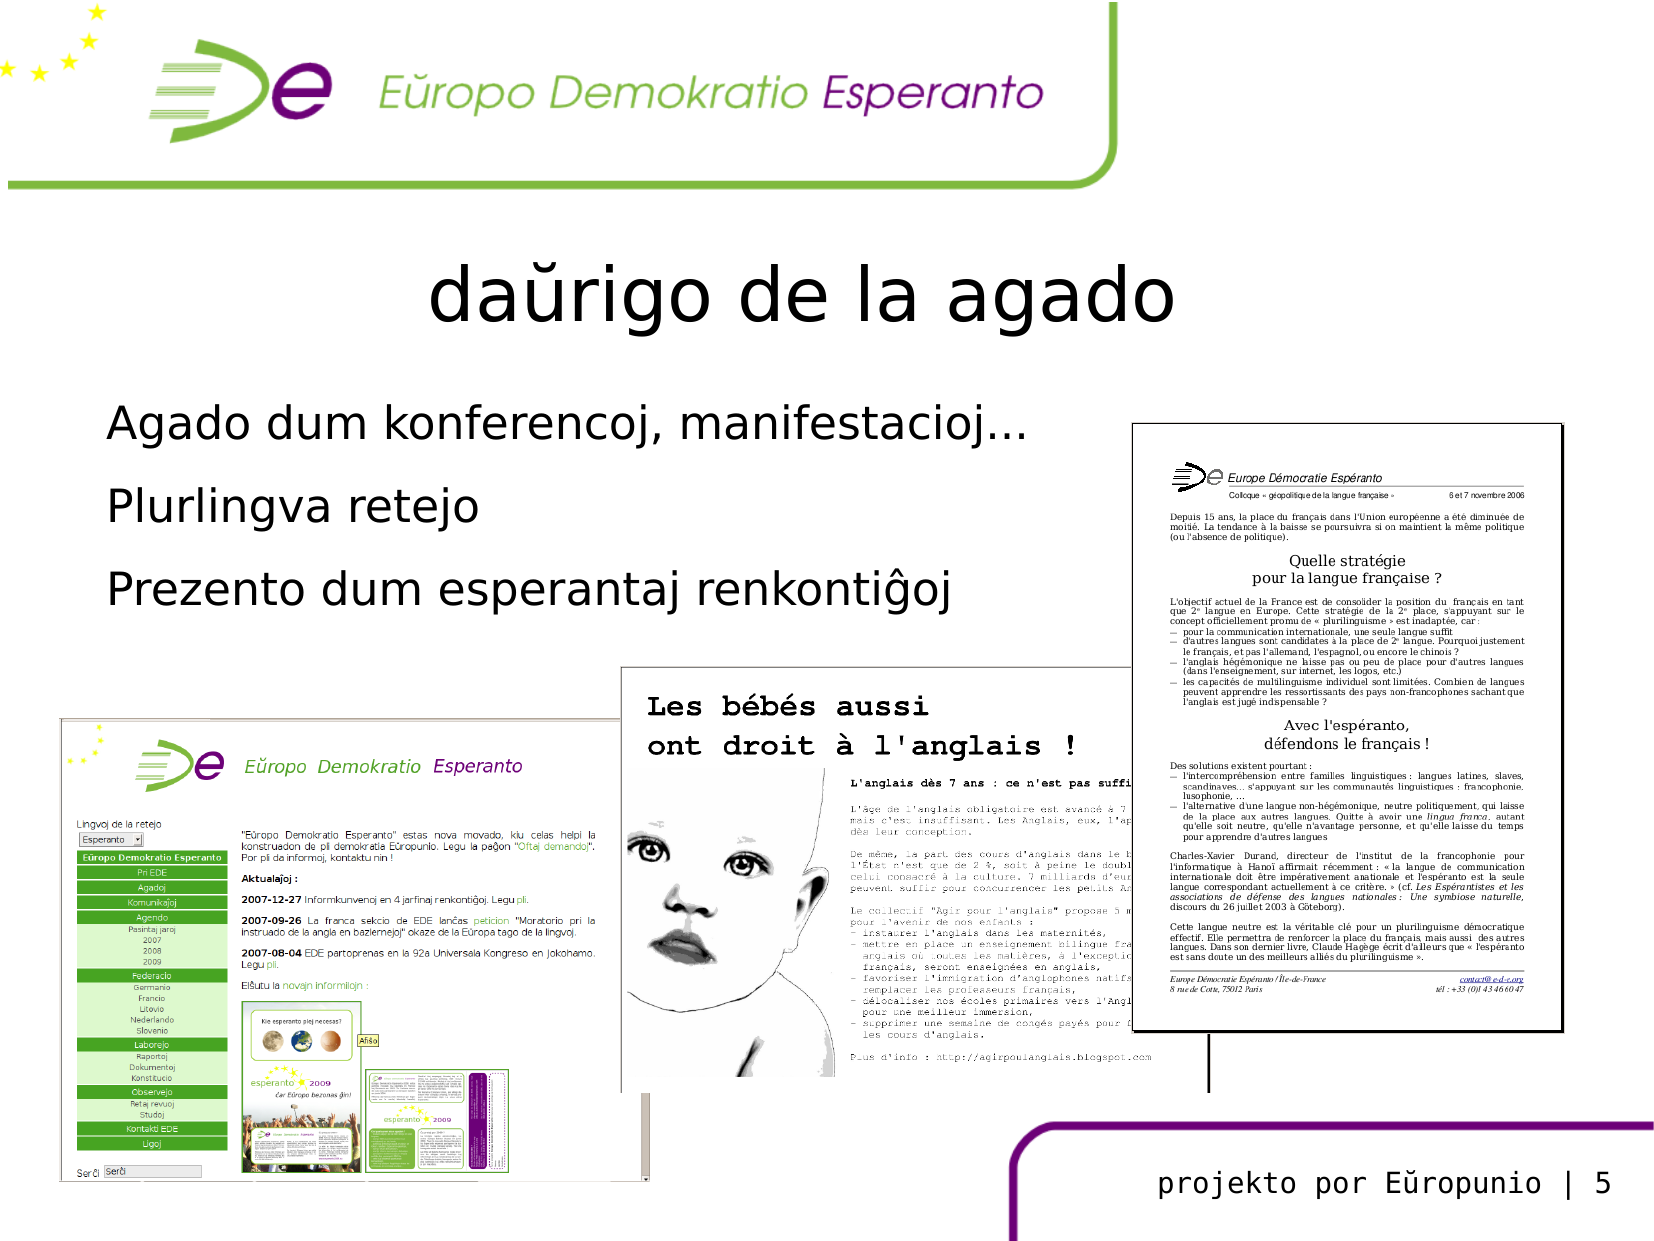

# daŭrigo de la agado
Agado dum konferencoj, manifestacioj...
Plurlingva retejo
Prezento dum esperantaj renkontiĝoj
5